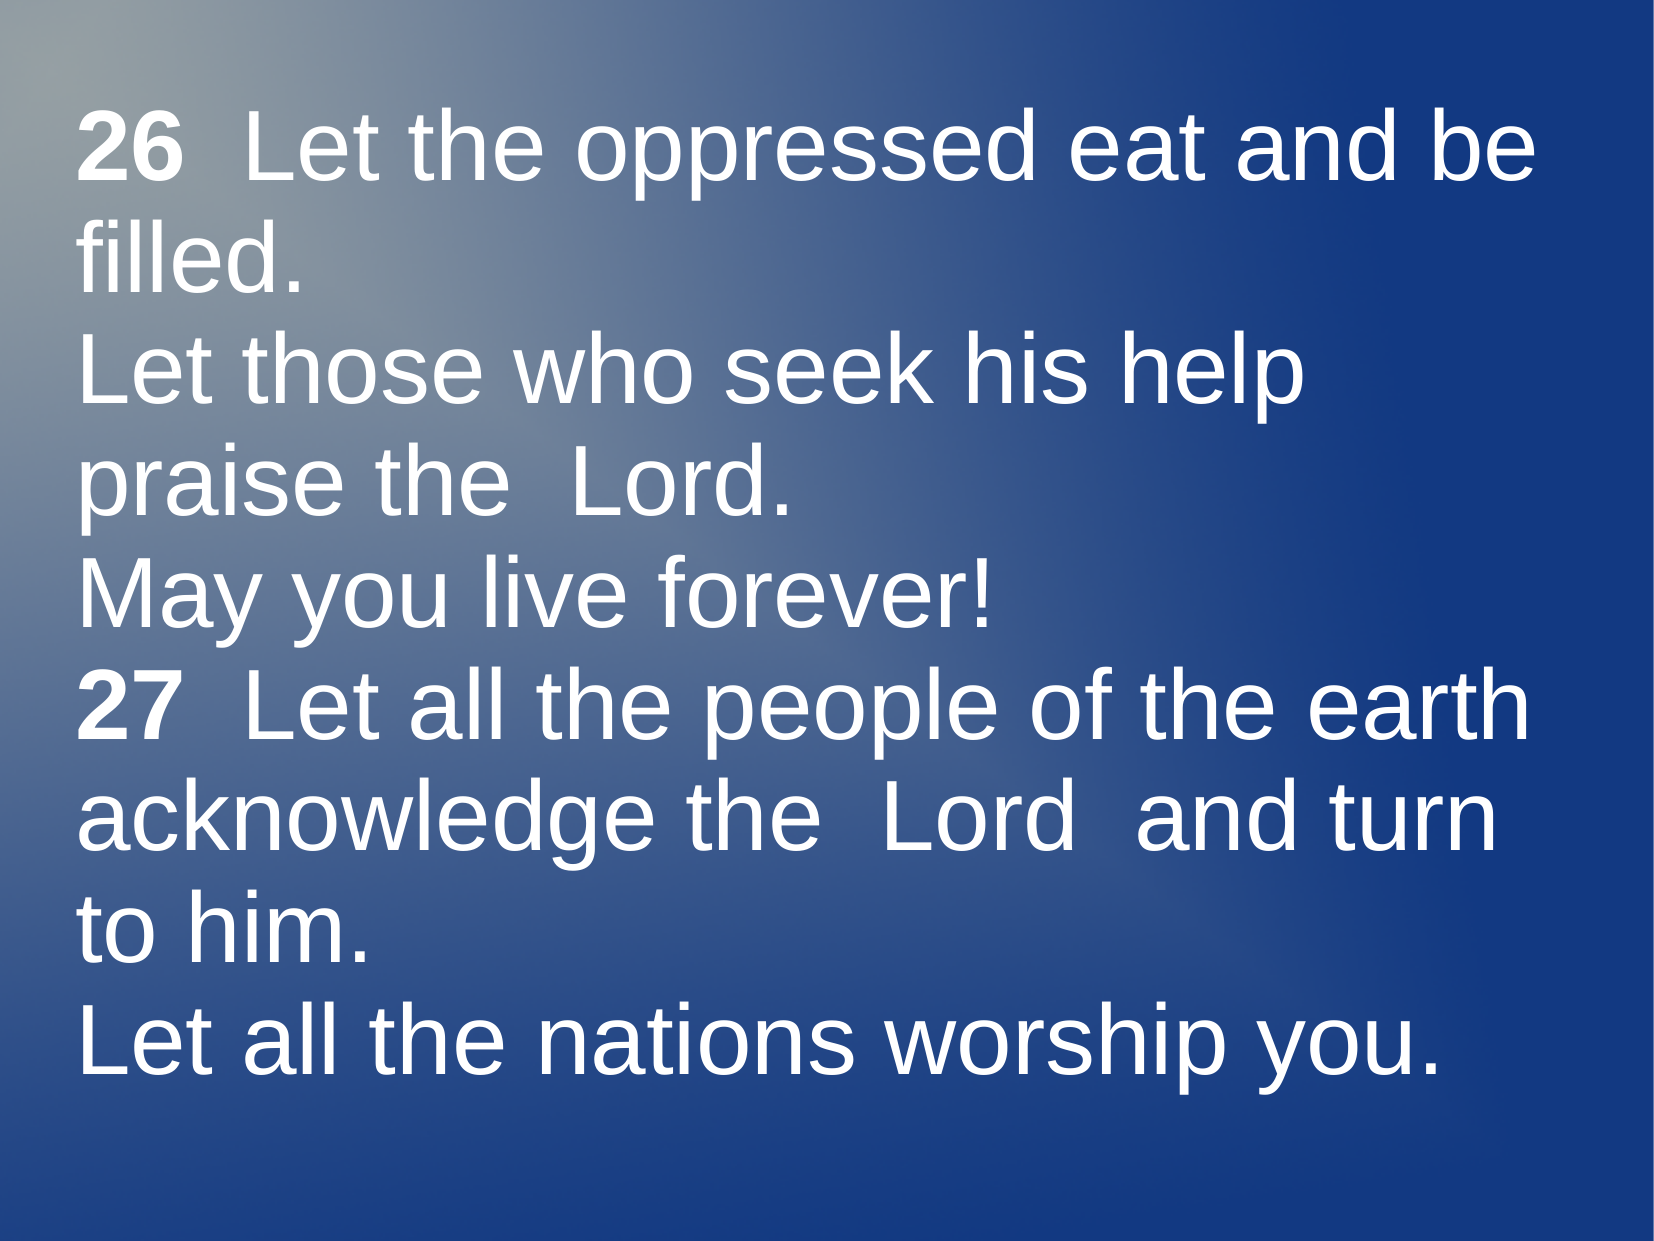

# 26  Let the oppressed eat and be filled. Let those who seek his help praise the  Lord. May you live forever! 27  Let all the people of the earth acknowledge the  Lord  and turn to him. Let all the nations worship you.